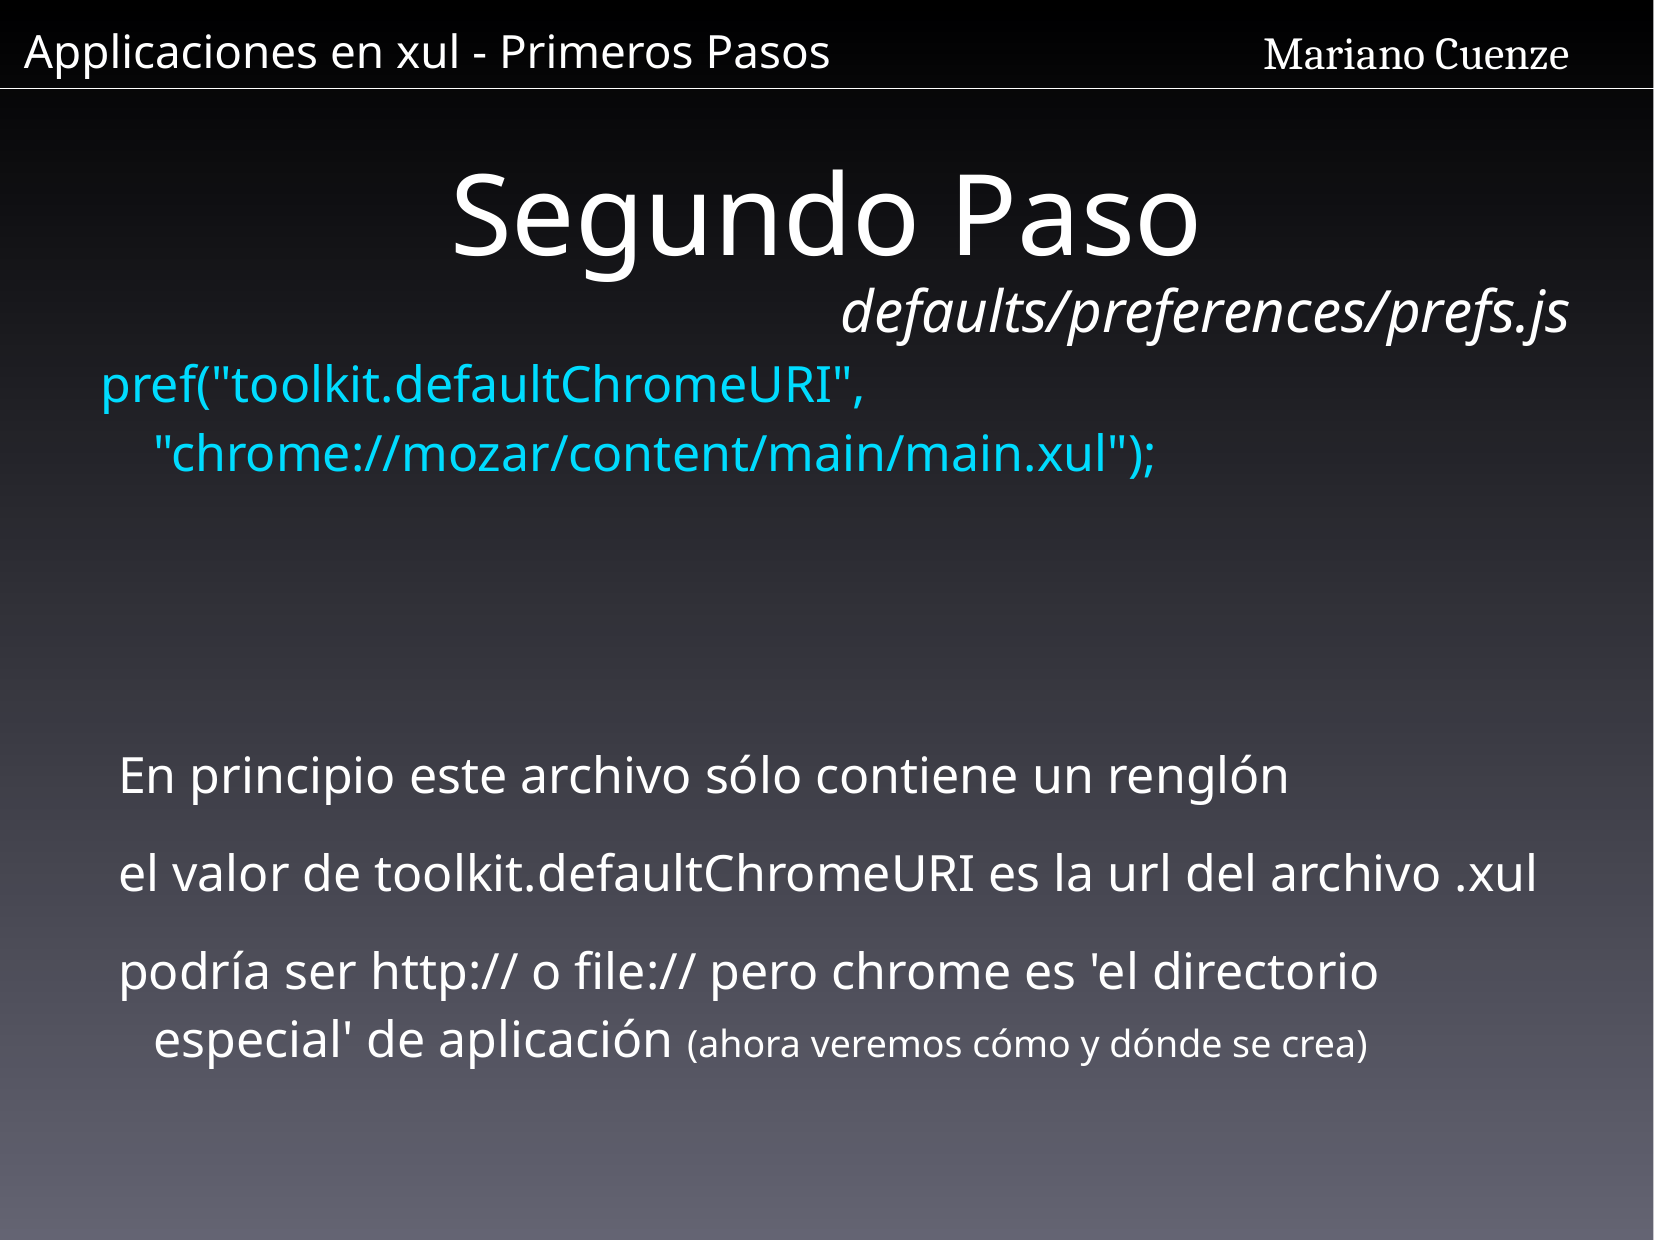

Applicaciones en xul - Primeros Pasos
Mariano Cuenze
Segundo Paso
defaults/preferences/prefs.js
pref("toolkit.defaultChromeURI", "chrome://mozar/content/main/main.xul");
# En principio este archivo sólo contiene un renglón
el valor de toolkit.defaultChromeURI es la url del archivo .xul
podría ser http:// o file:// pero chrome es 'el directorio especial' de aplicación (ahora veremos cómo y dónde se crea)